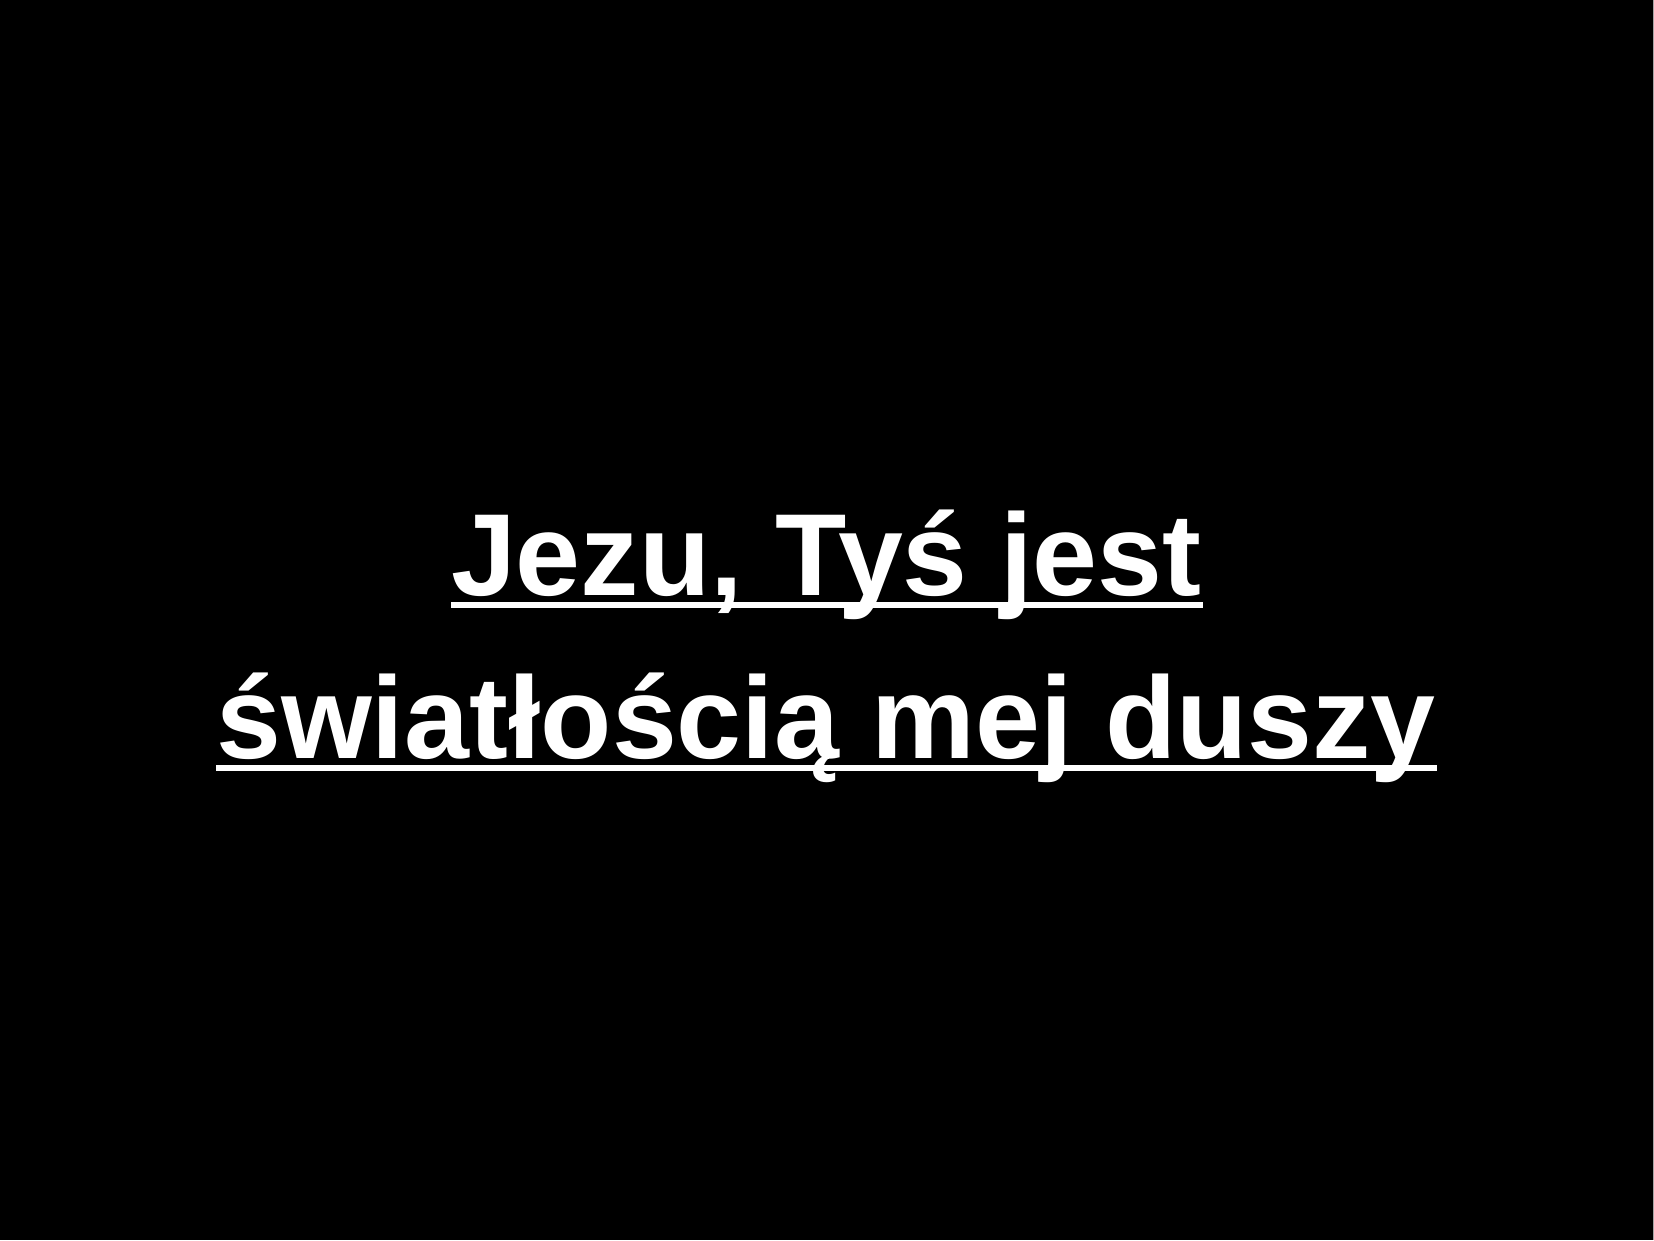

# Jezu, Tyś jest
światłością mej duszy